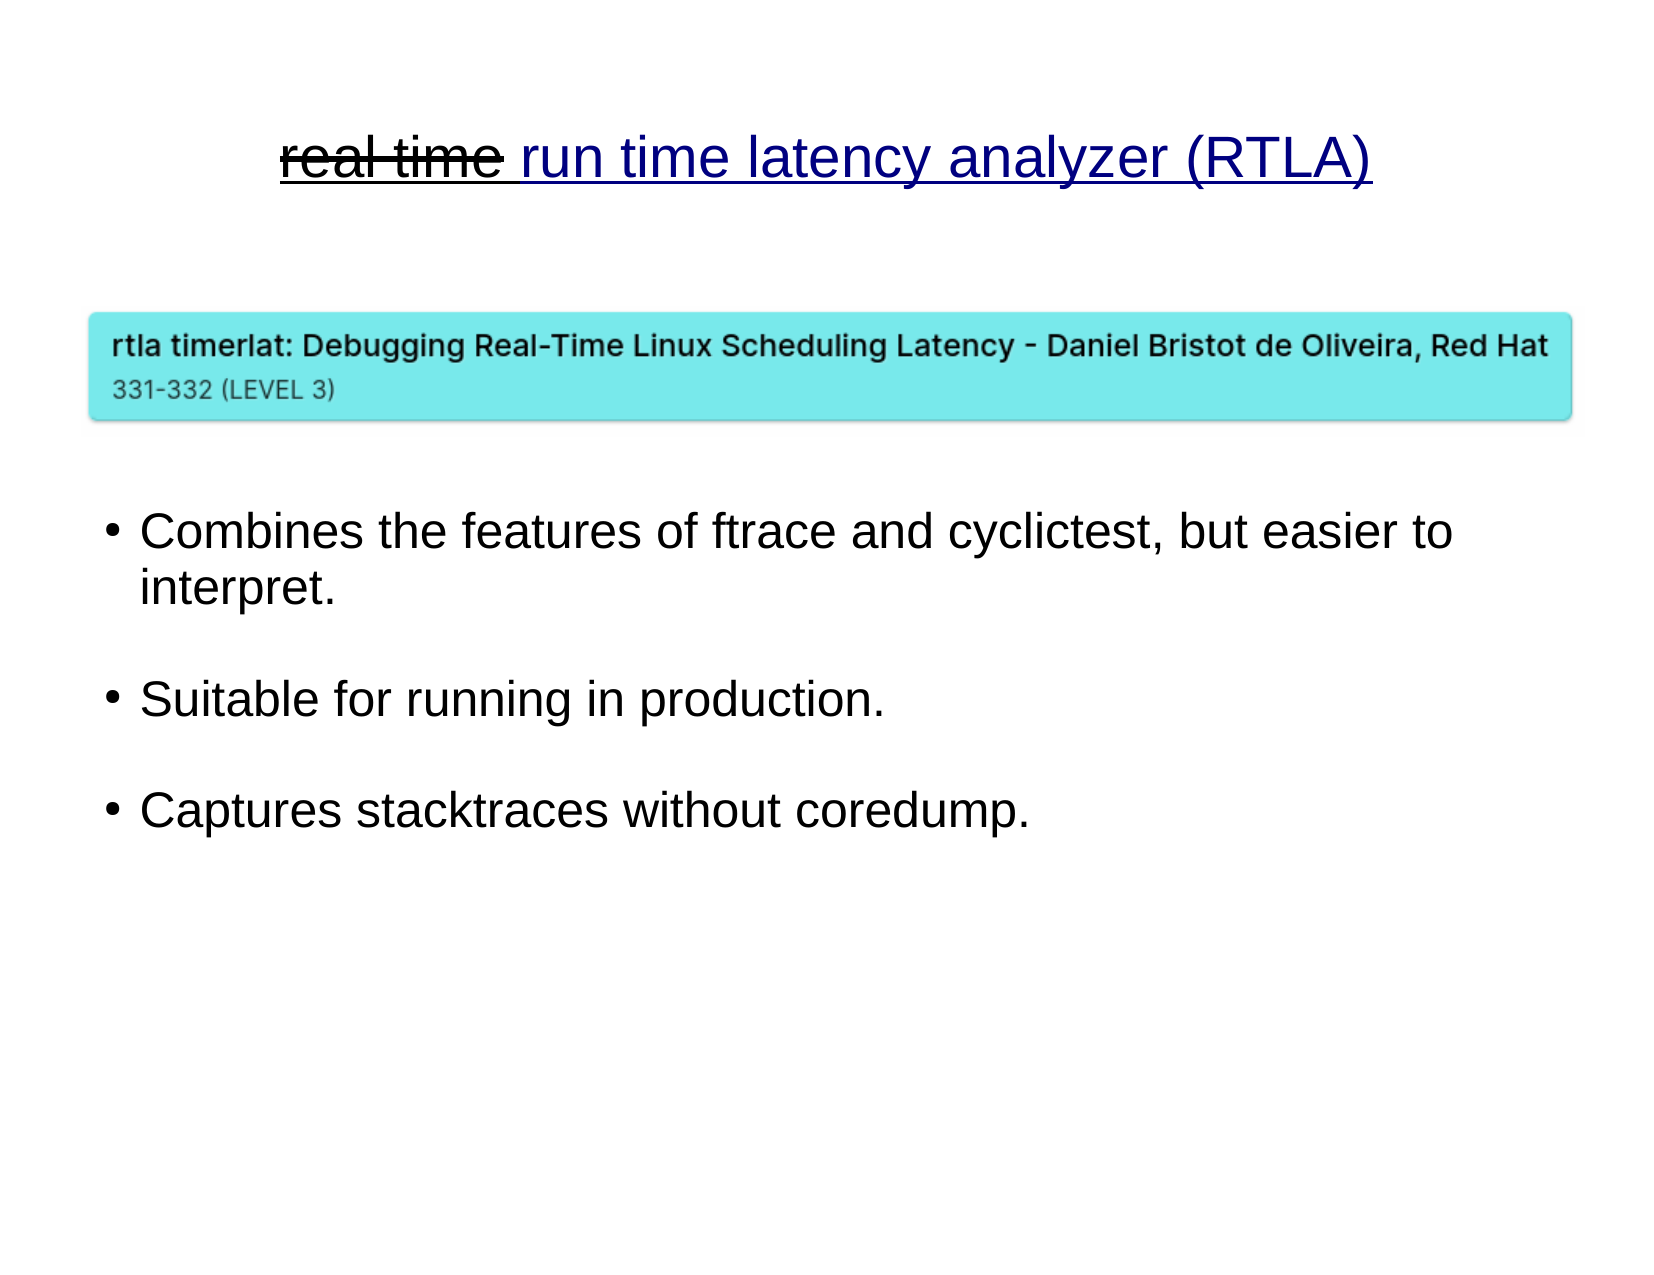

# real time run time latency analyzer (RTLA)
Combines the features of ftrace and cyclictest, but easier to interpret.
Suitable for running in production.
Captures stacktraces without coredump.